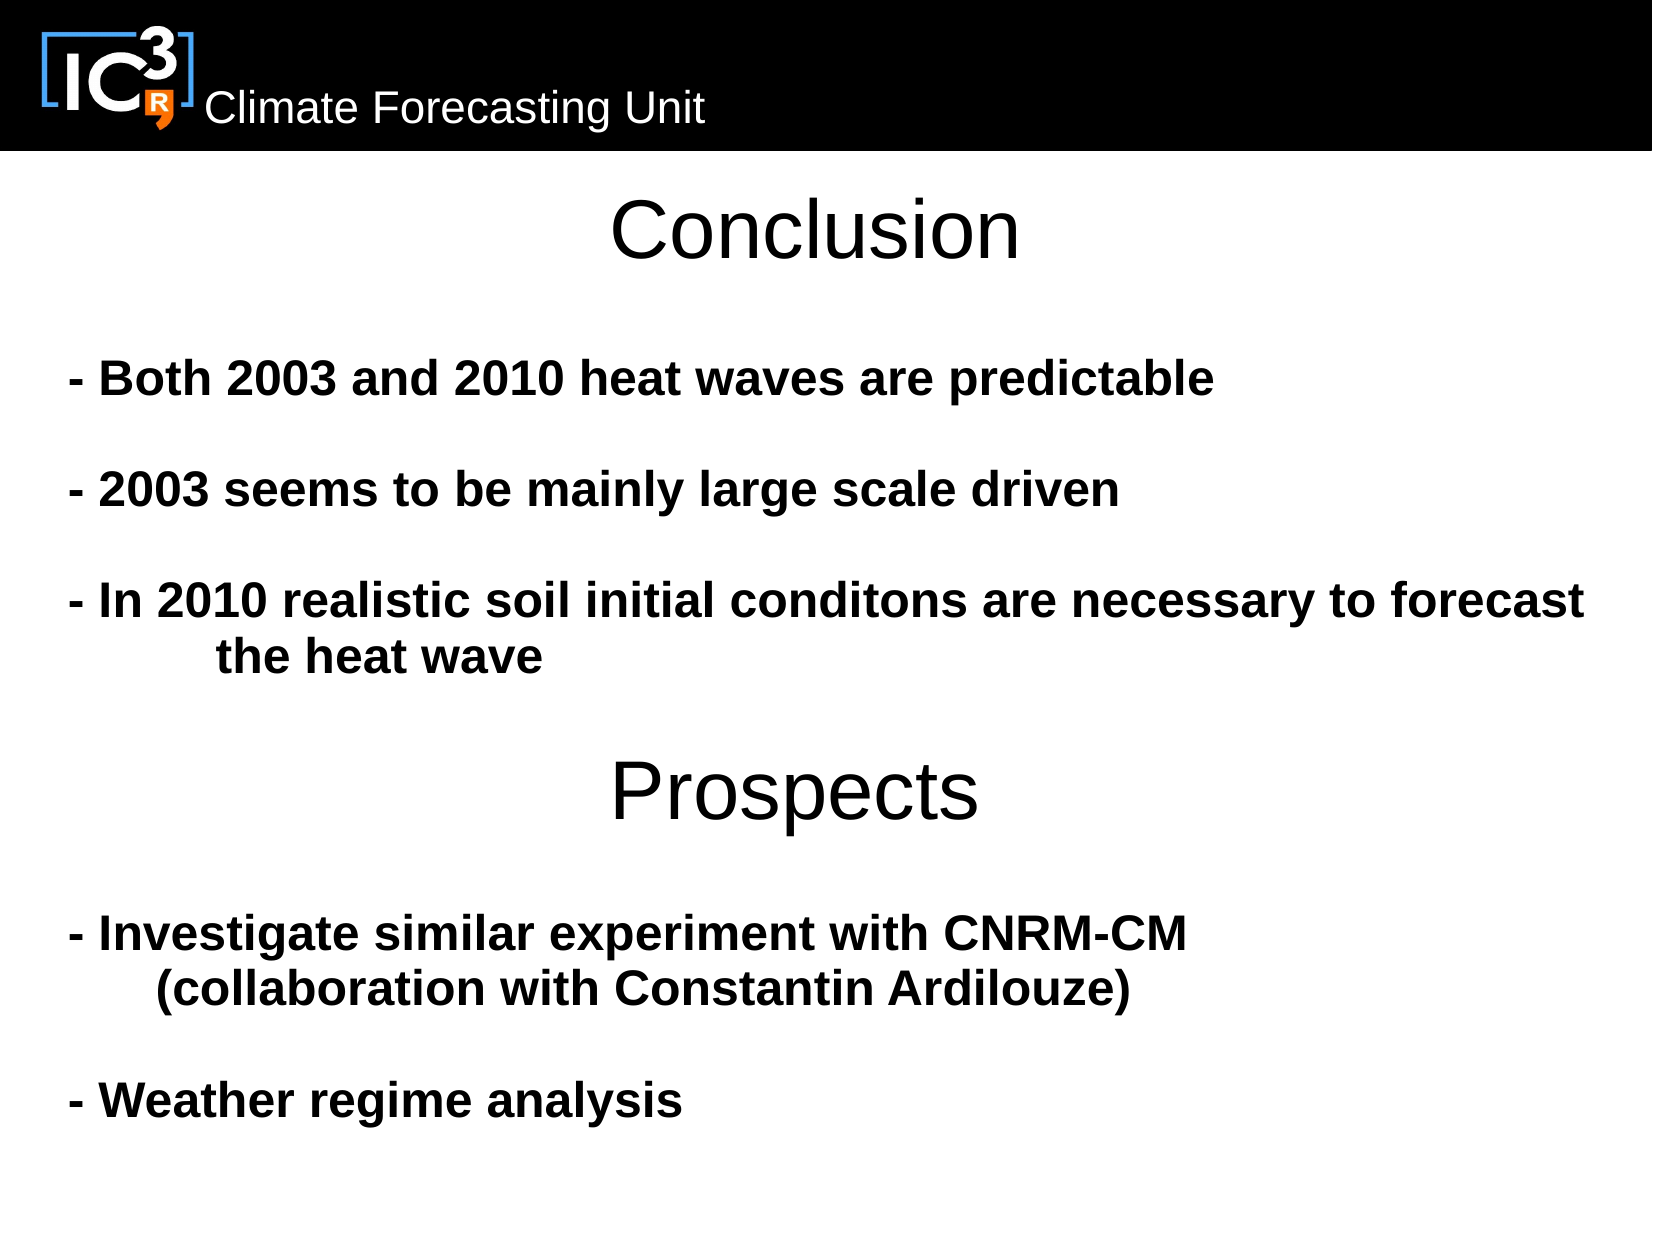

Climate Forecasting Unit
Climate Forecasting Unit
Conclusion
- Both 2003 and 2010 heat waves are predictable
- 2003 seems to be mainly large scale driven
- In 2010 realistic soil initial conditons are necessary to forecast
		the heat wave
Prospects
- Investigate similar experiment with CNRM-CM
	 (collaboration with Constantin Ardilouze)
- Weather regime analysis